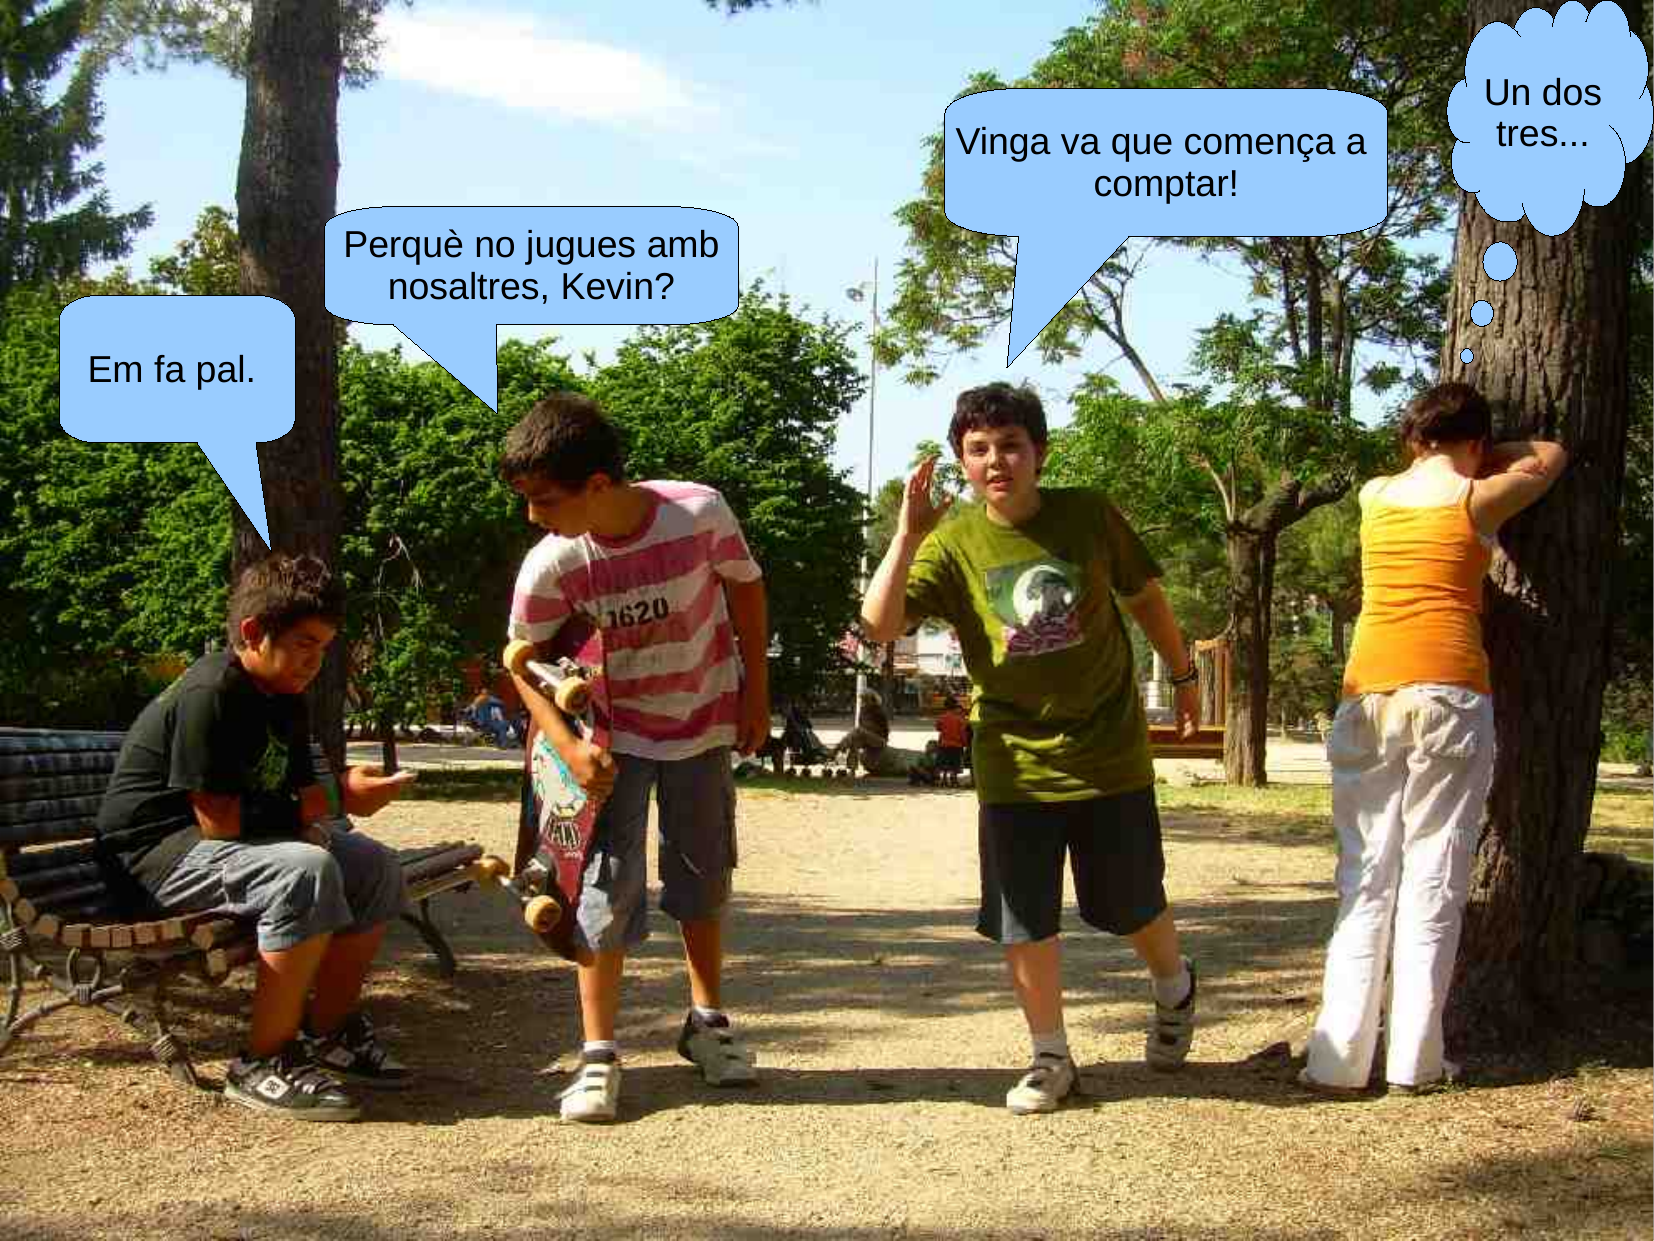

Un dos
tres...
Vinga va que comença a
comptar!
Perquè no jugues amb
nosaltres, Kevin?
Em fa pal.